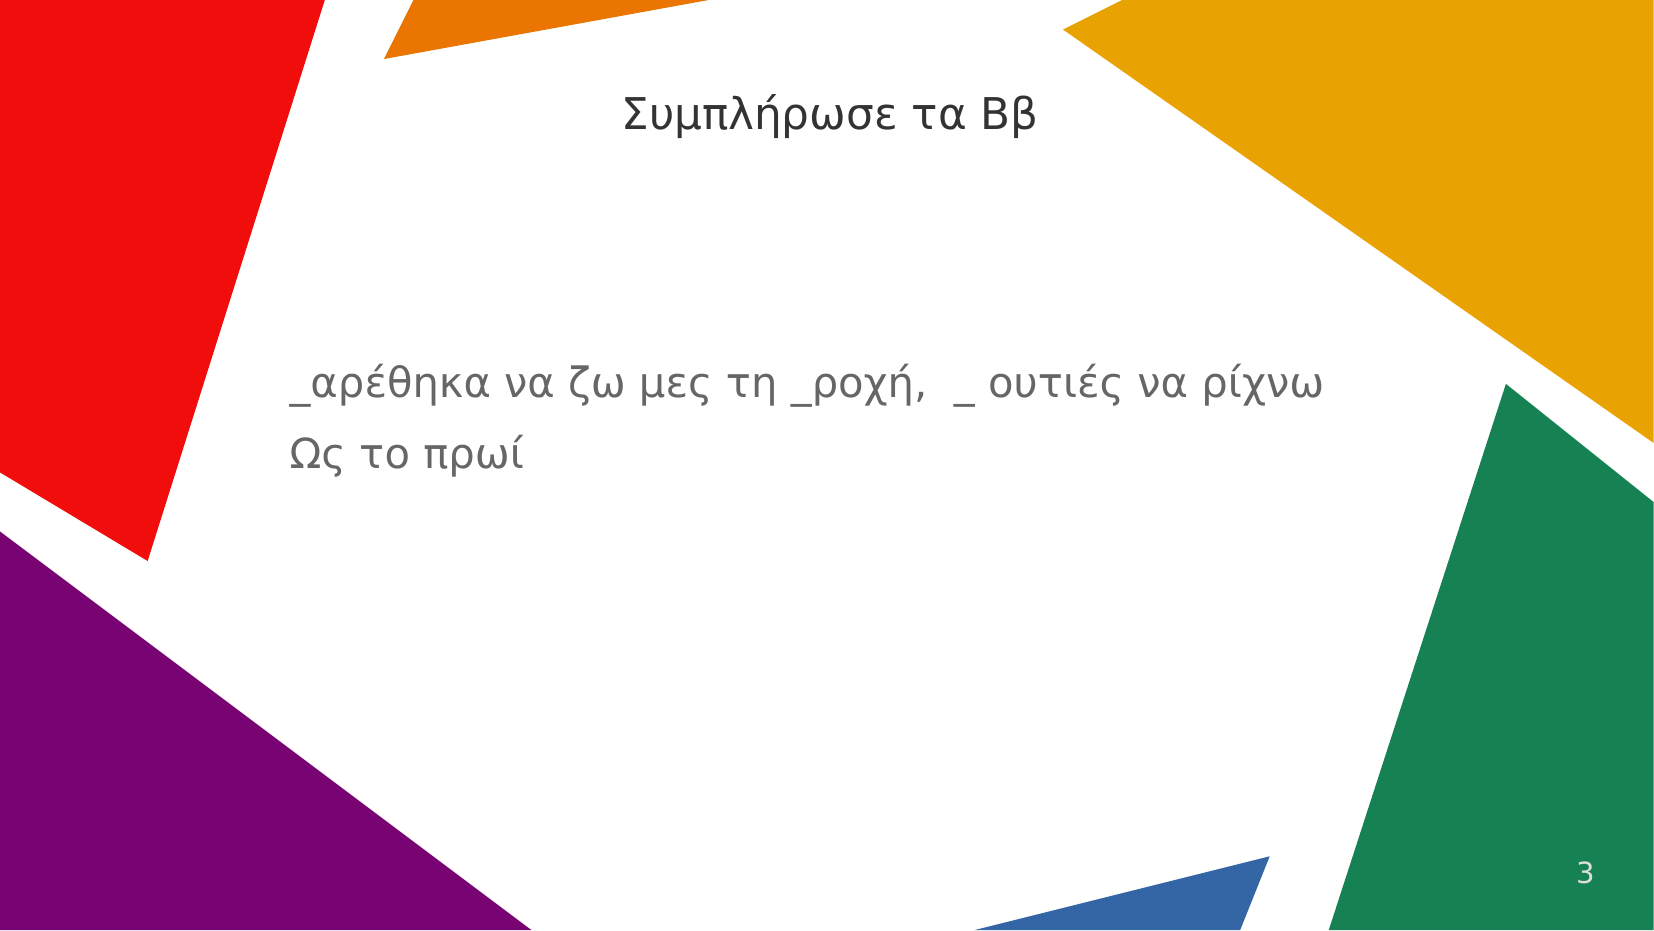

# Συμπλήρωσε τα Ββ
_αρέθηκα να ζω μες τη _ροχή, _ ουτιές να ρίχνω
Ως το πρωί
3